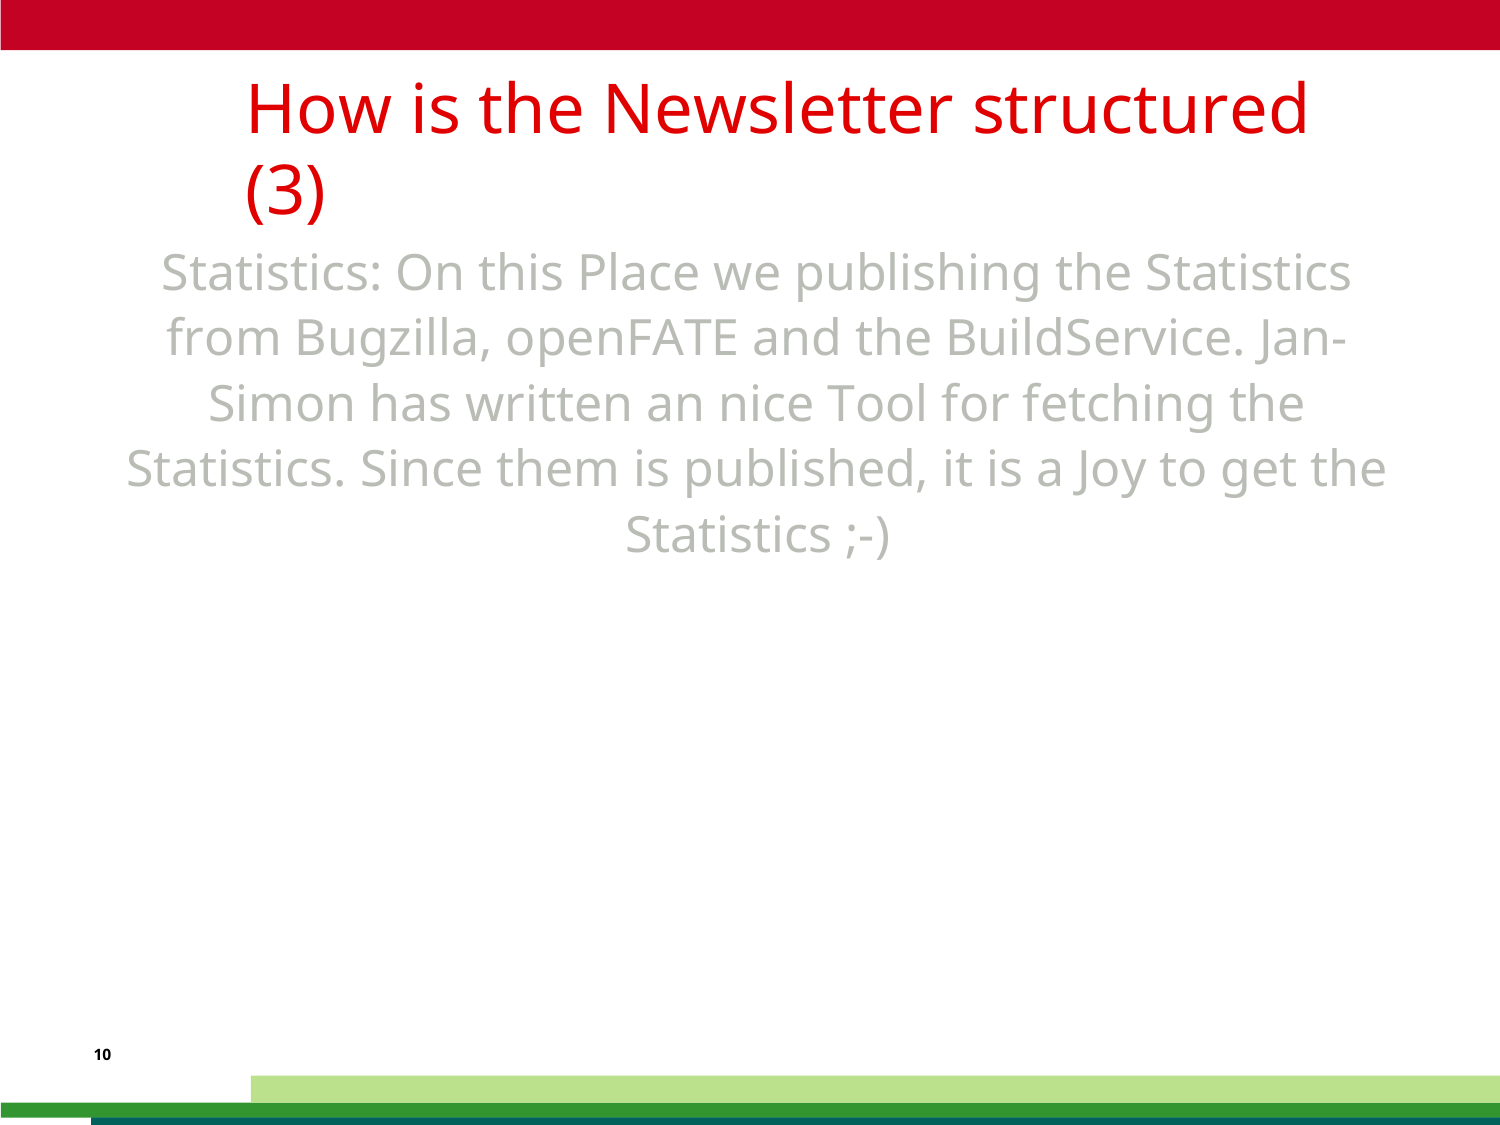

# How is the Newsletter structured (3)
Statistics: On this Place we publishing the Statistics from Bugzilla, openFATE and the BuildService. Jan-Simon has written an nice Tool for fetching the Statistics. Since them is published, it is a Joy to get the Statistics ;-)
Testing